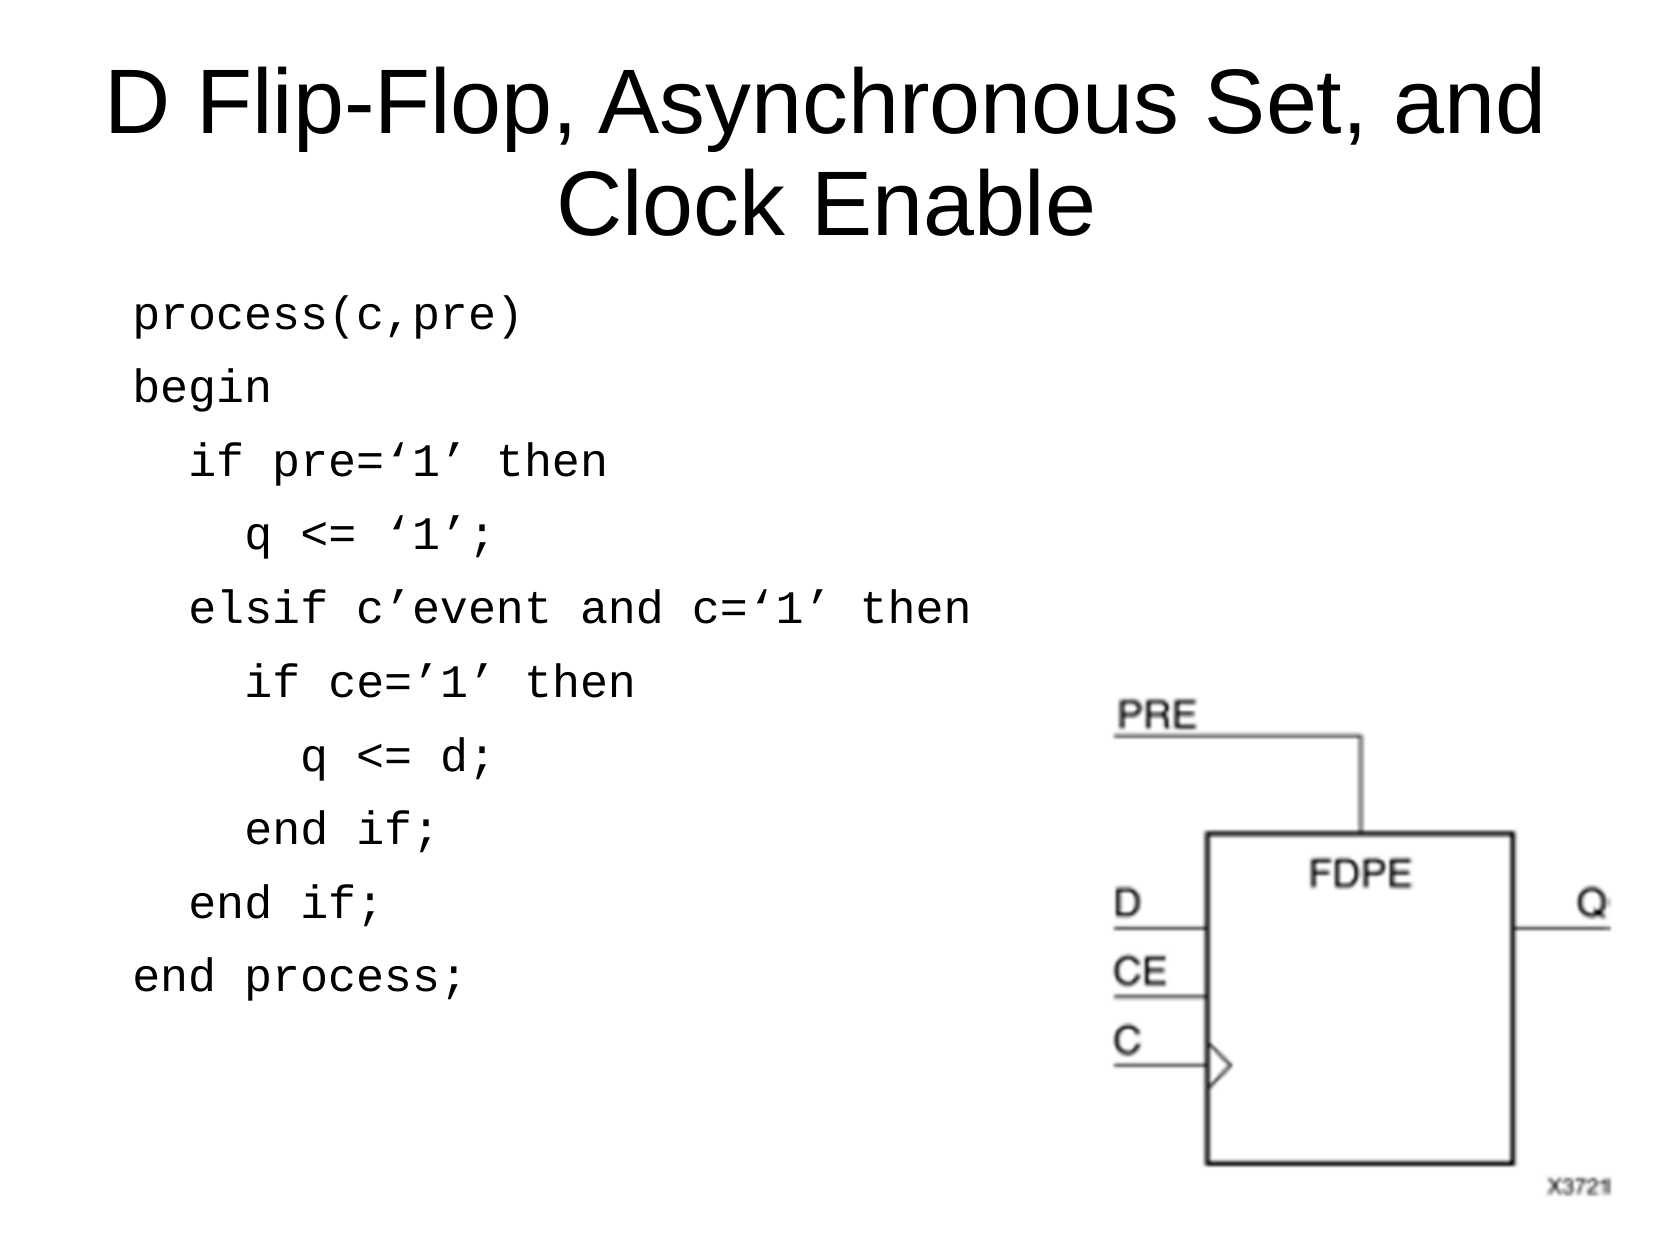

# D Flip-Flop, Asynchronous Set, and Clock Enable
process(c,pre)
begin
 if pre=‘1’ then
 q <= ‘1’;
 elsif c’event and c=‘1’ then
 if ce=’1’ then
 q <= d;
 end if;
 end if;
end process;